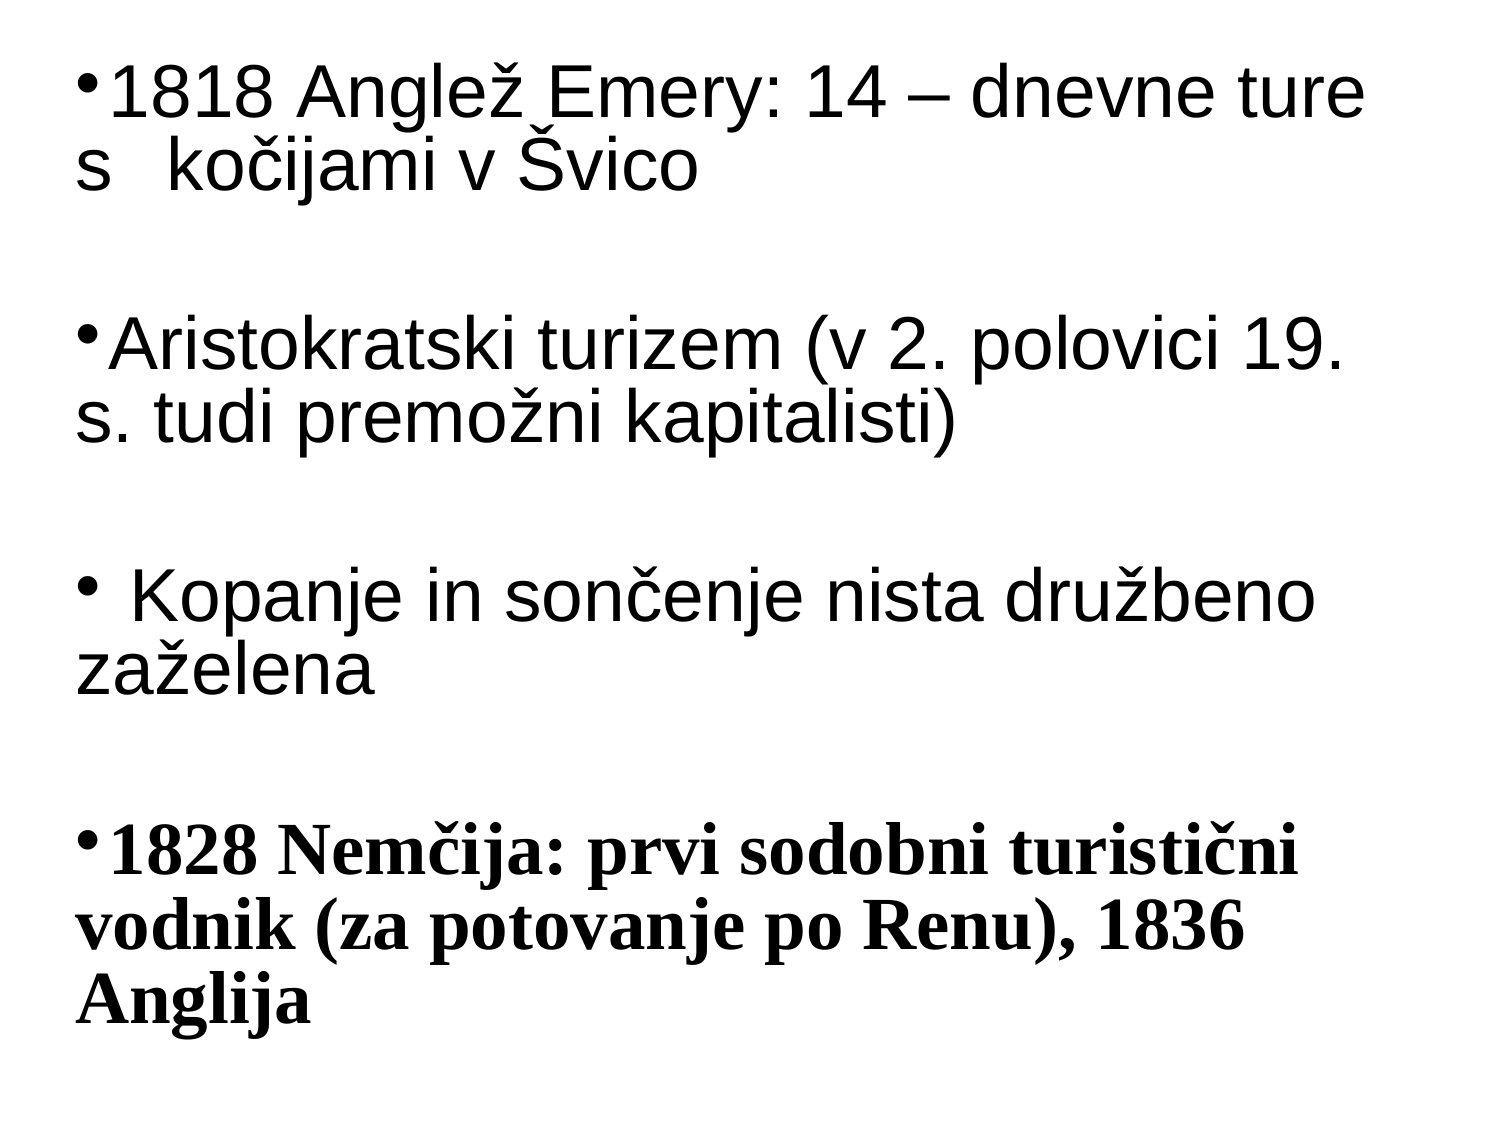

# 1818 Anglež Emery: 14 – dnevne ture s 	kočijami v Švico
Aristokratski turizem (v 2. polovici 19. s. tudi premožni kapitalisti)‏
 Kopanje in sončenje nista družbeno zaželena
1828 Nemčija: prvi sodobni turistični vodnik (za potovanje po Renu), 1836 Anglija